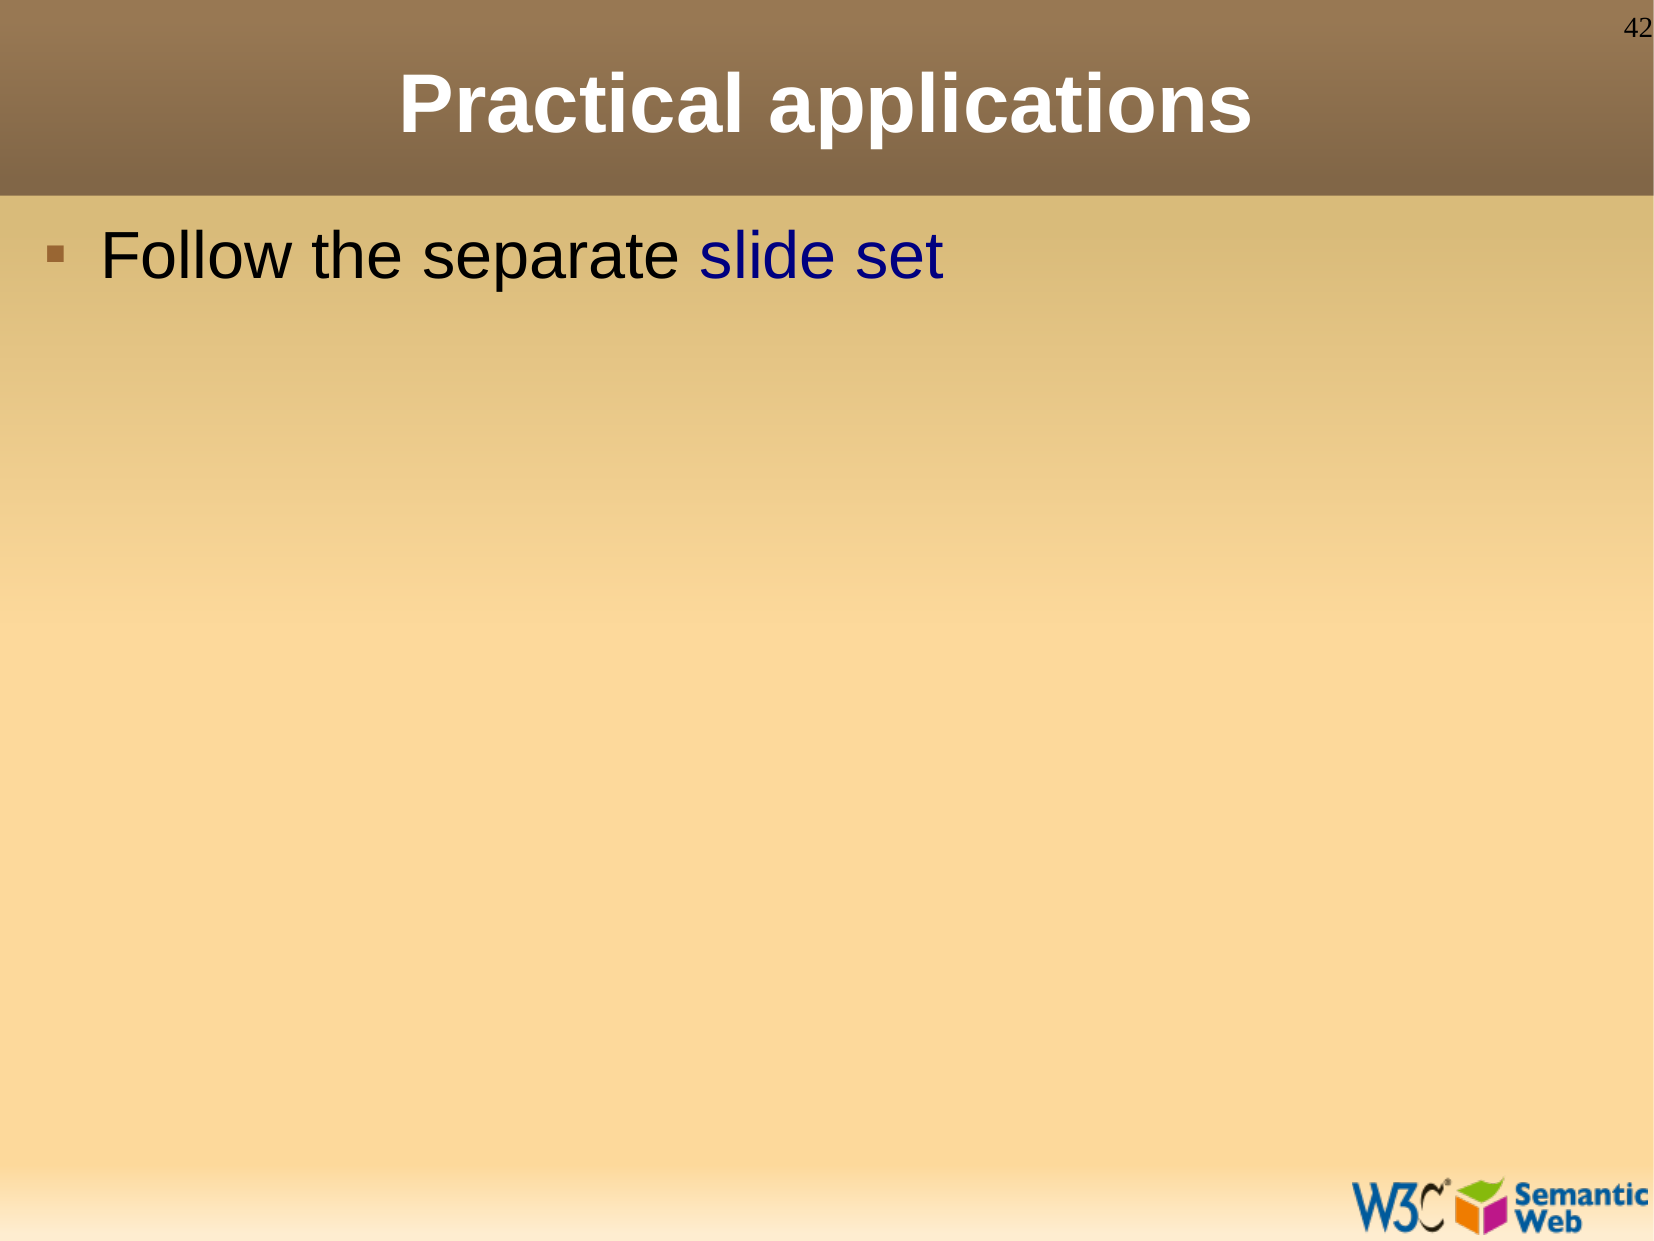

# Practical applications
42
Follow the separate slide set